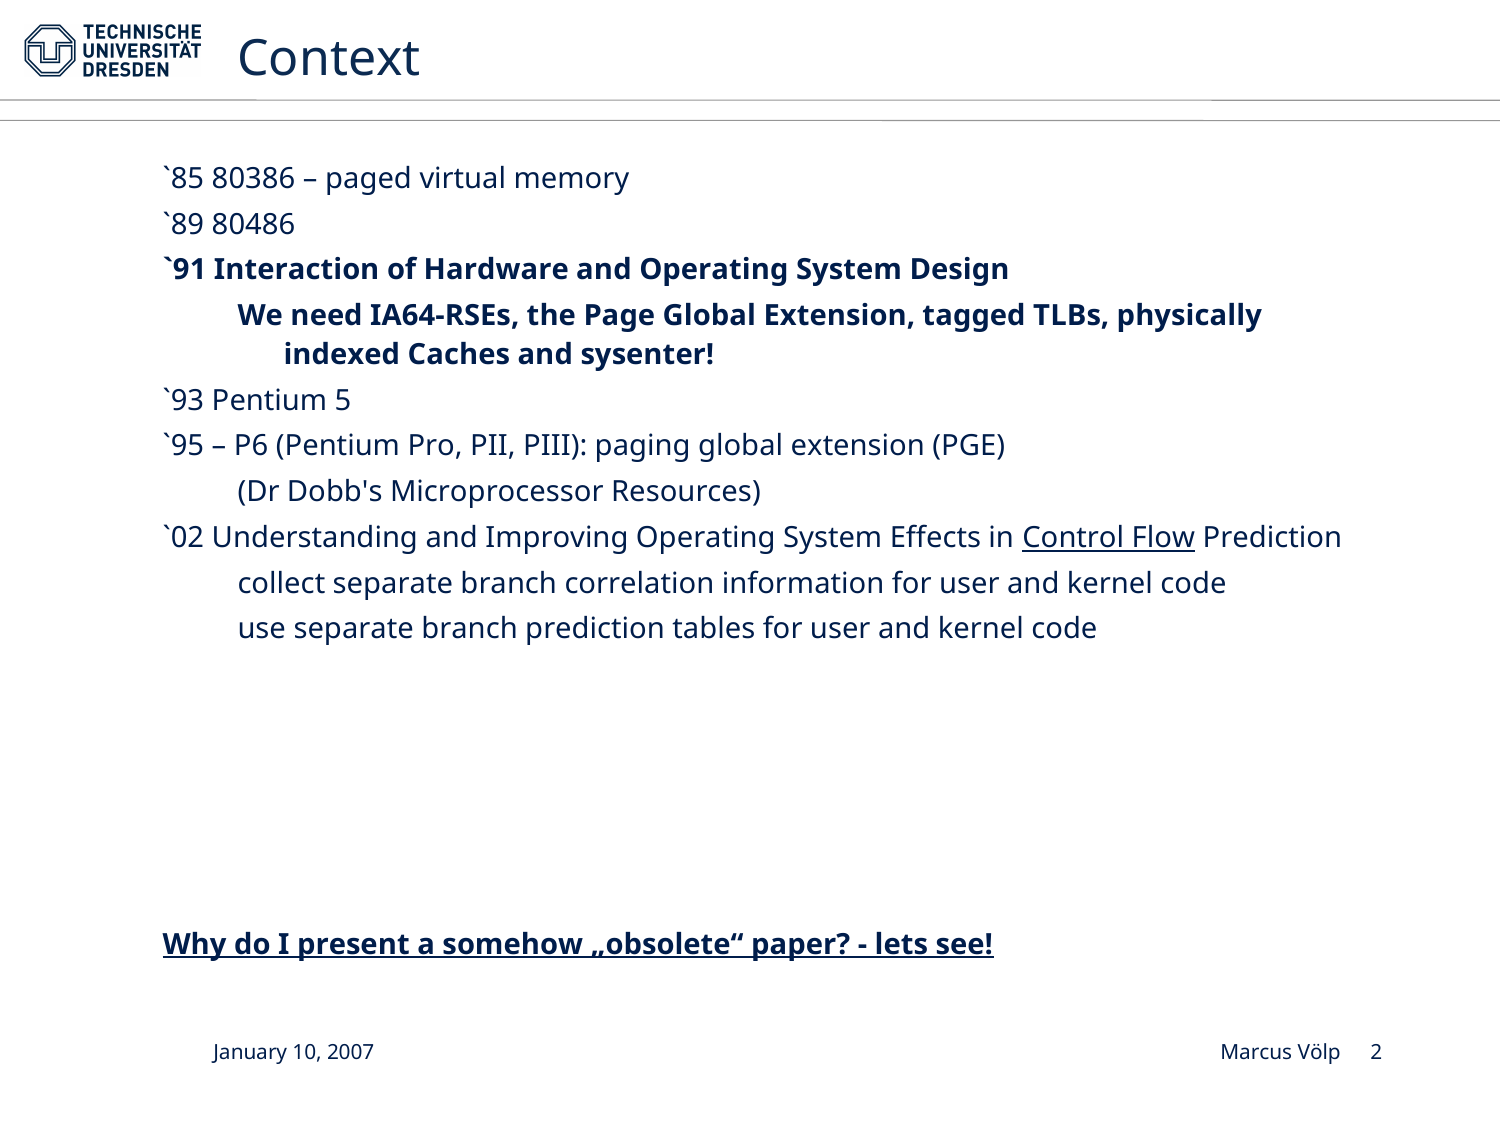

# Context
`85 80386 – paged virtual memory
`89 80486
`91 Interaction of Hardware and Operating System Design
We need IA64-RSEs, the Page Global Extension, tagged TLBs, physically indexed Caches and sysenter!
`93 Pentium 5
`95 – P6 (Pentium Pro, PII, PIII): paging global extension (PGE)
(Dr Dobb's Microprocessor Resources)
`02 Understanding and Improving Operating System Effects in Control Flow Prediction
collect separate branch correlation information for user and kernel code
use separate branch prediction tables for user and kernel code
Why do I present a somehow „obsolete“ paper? - lets see!